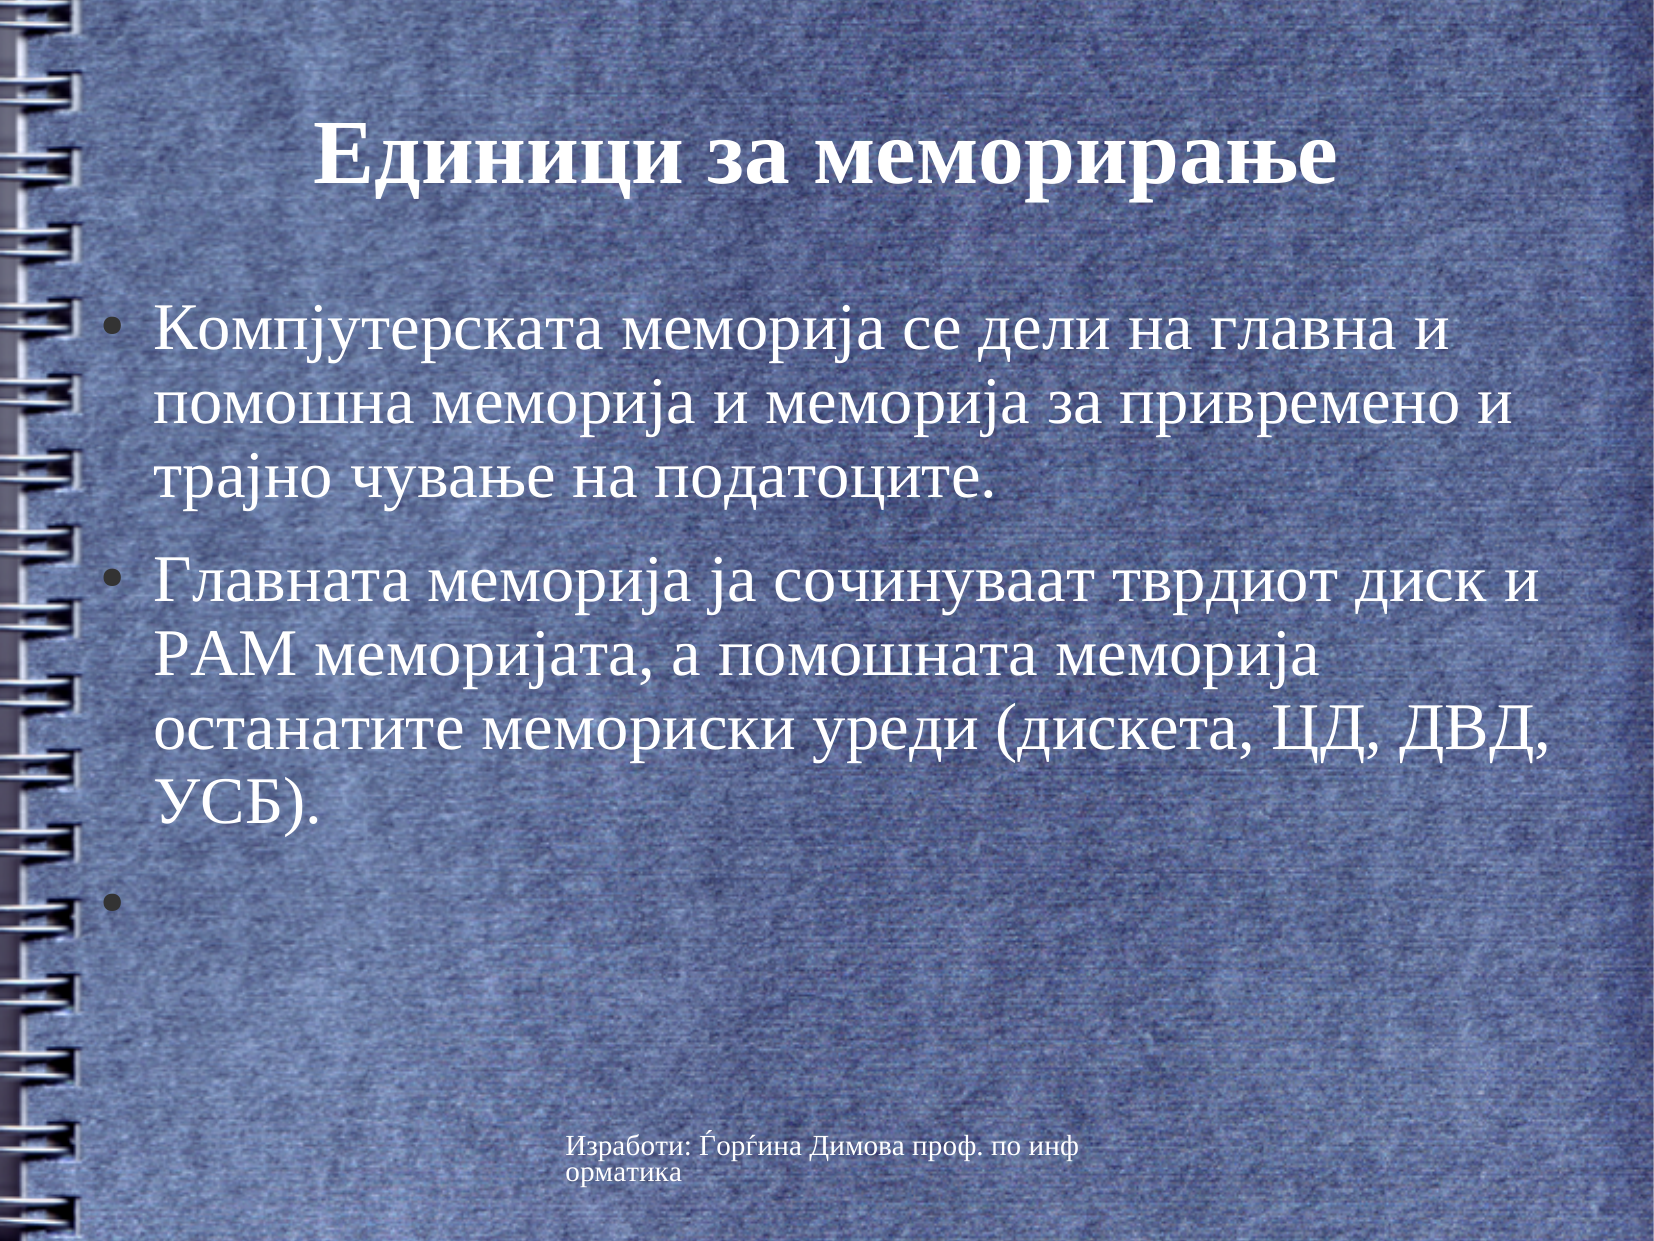

# Единици за меморирање
Компјутерската меморија се дели на главна и помошна меморија и меморија за привремено и трајно чување на податоците.
Главната меморија ја сочинуваат тврдиот диск и РАМ меморијата, а помошната меморија останатите мемориски уреди (дискета, ЦД, ДВД, УСБ).
Изработи: Ѓорѓина Димова проф. по информатика